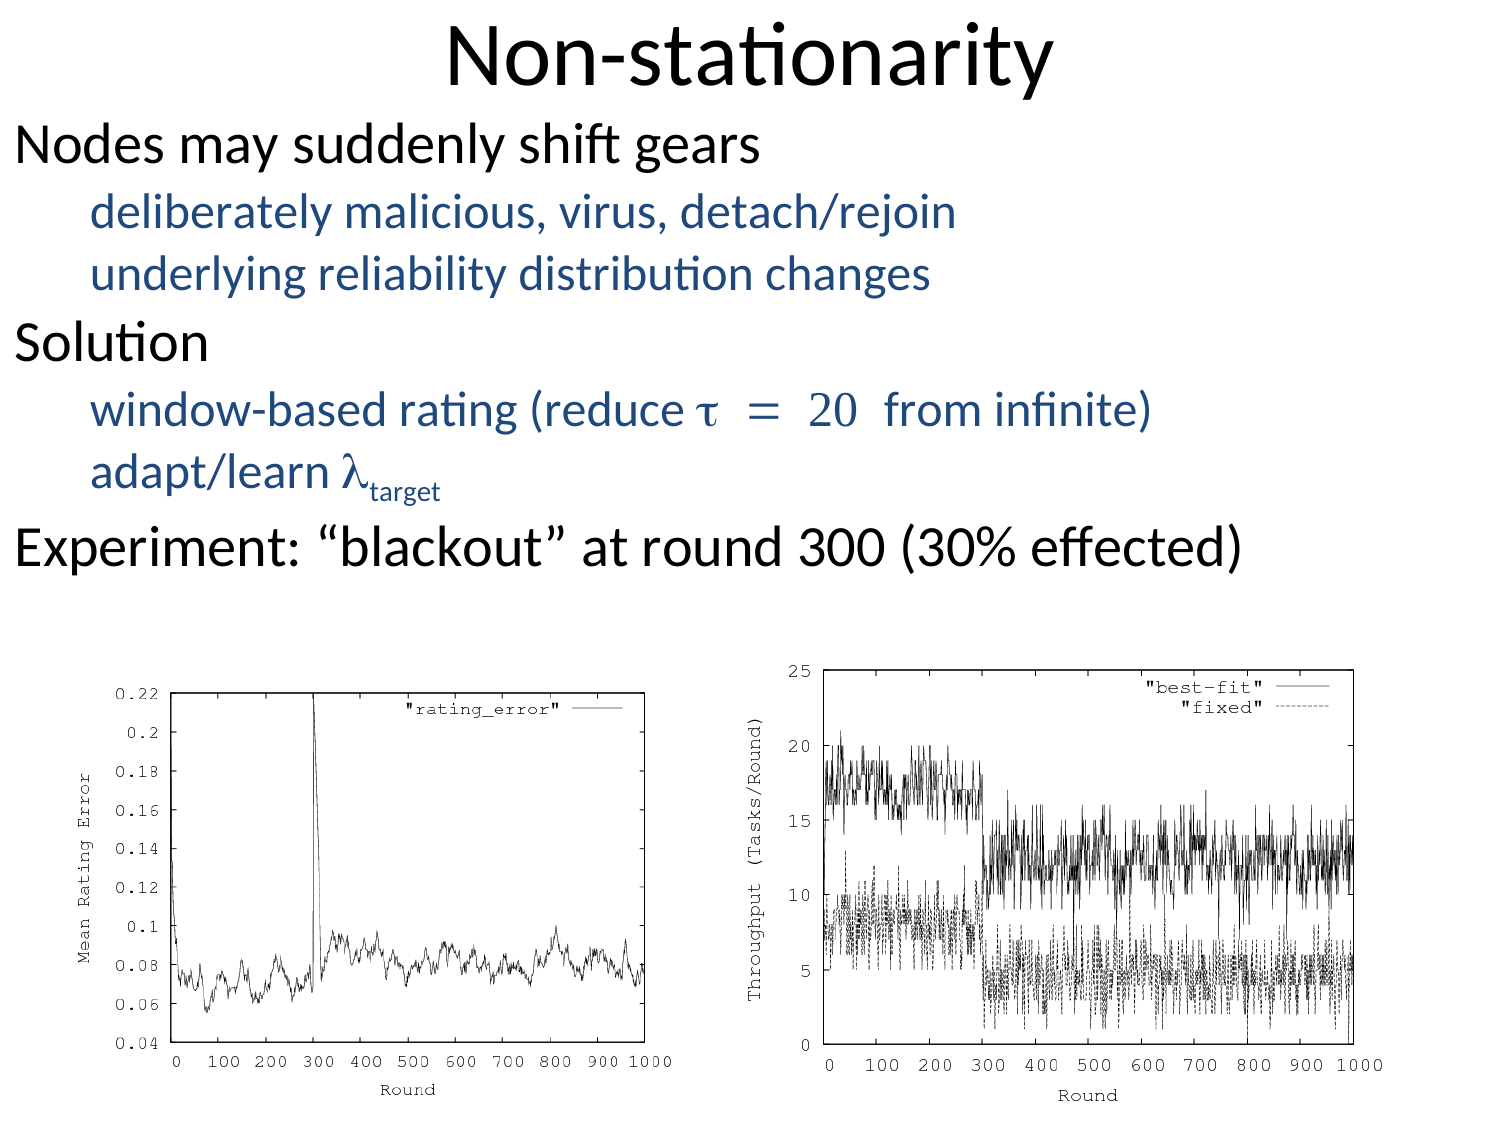

# Non-stationarity
Nodes may suddenly shift gears
deliberately malicious, virus, detach/rejoin
underlying reliability distribution changes
Solution
window-based rating (reduce from infinite)
adapt/learn target
Experiment: “blackout” at round 300 (30% effected)